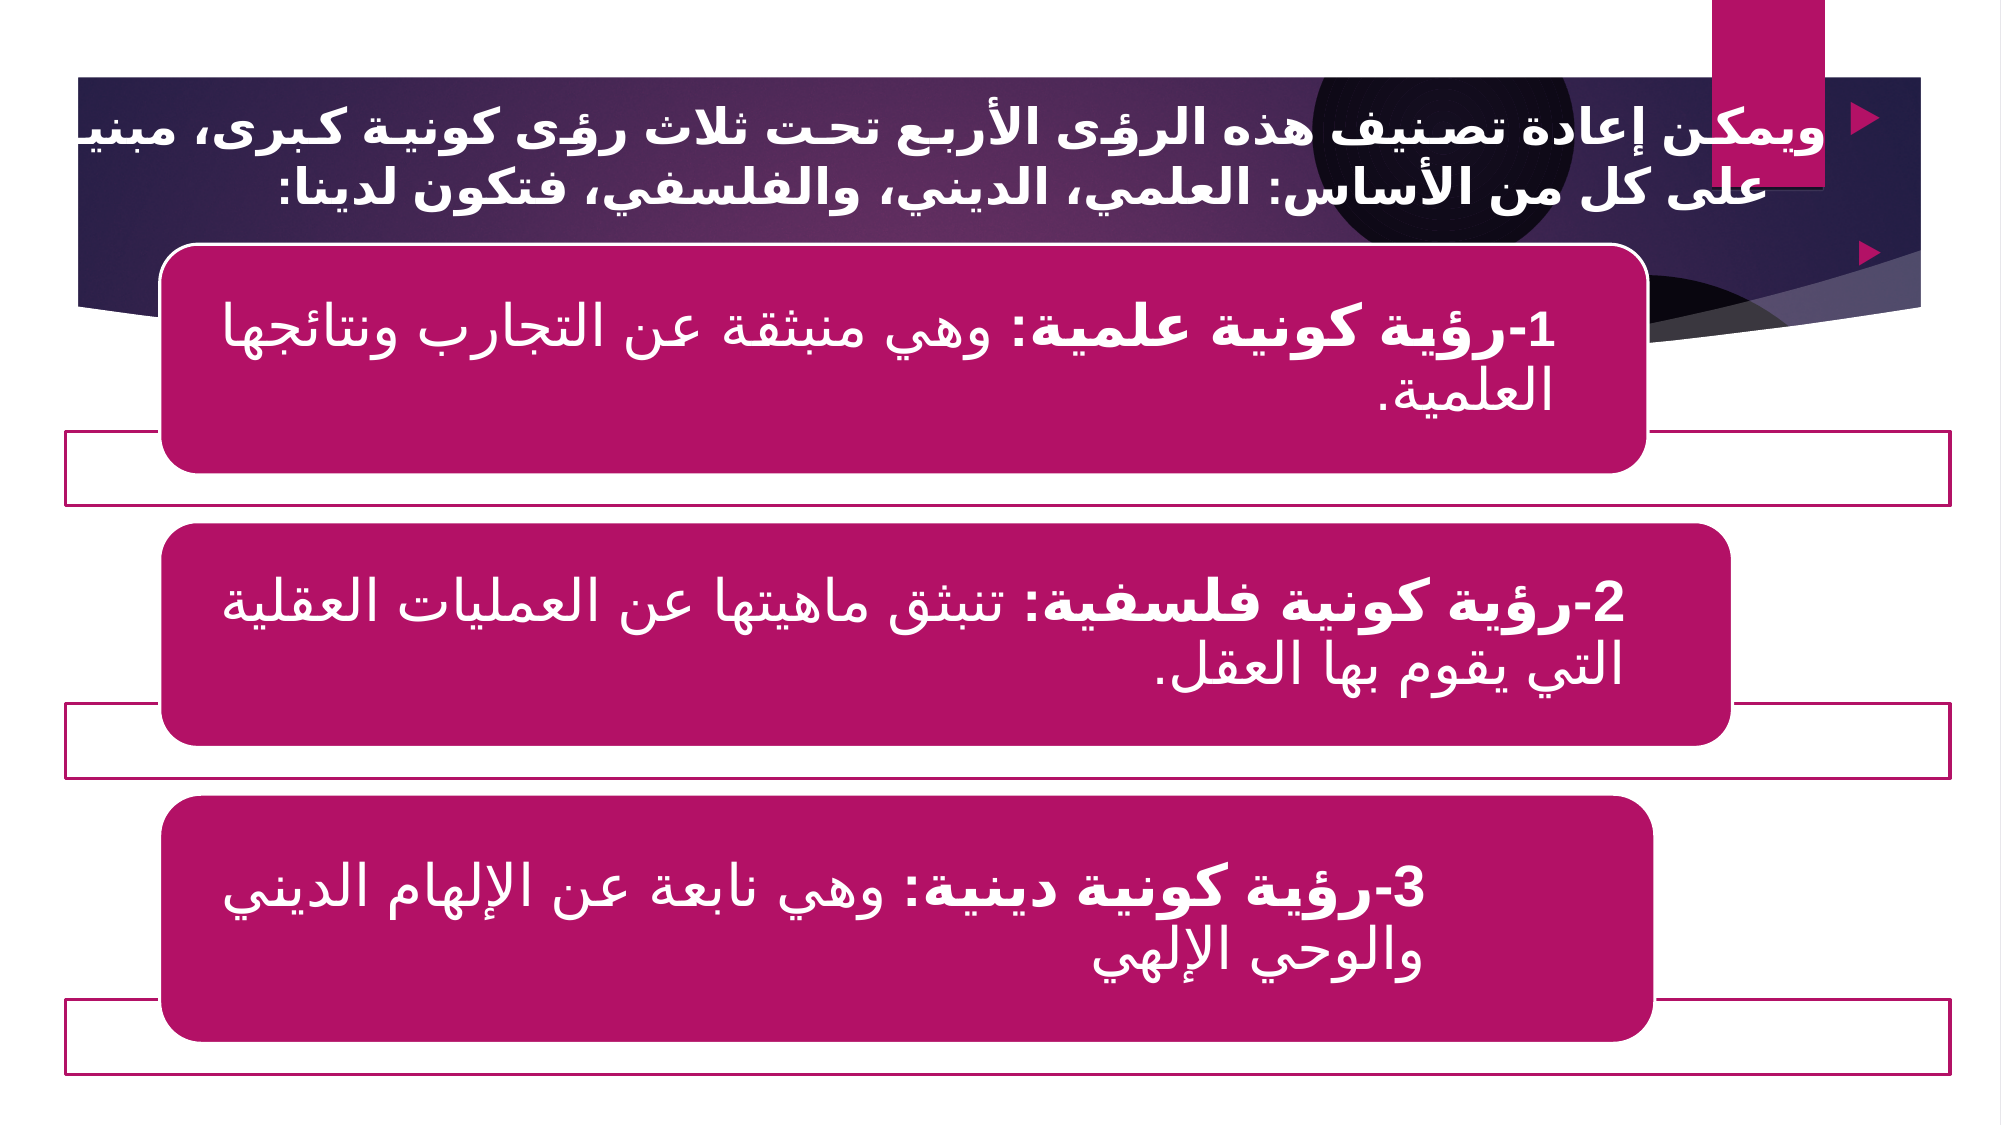

# ويمكن إعادة تصنيف هذه الرؤى الأربع تحت ثلاث رؤى كونية كبرى، مبنية على كل من الأساس: العلمي، الديني، والفلسفي، فتكون لدينا:
1-رؤية كونية علمية: وهي منبثقة عن التجارب ونتائجها العلمية.
2-رؤية كونية فلسفية: تنبثق ماهيتها عن العمليات العقلية التي يقوم بها العقل.
3-رؤية كونية دينية: وهي نابعة عن الإلهام الديني والوحي الإلهي